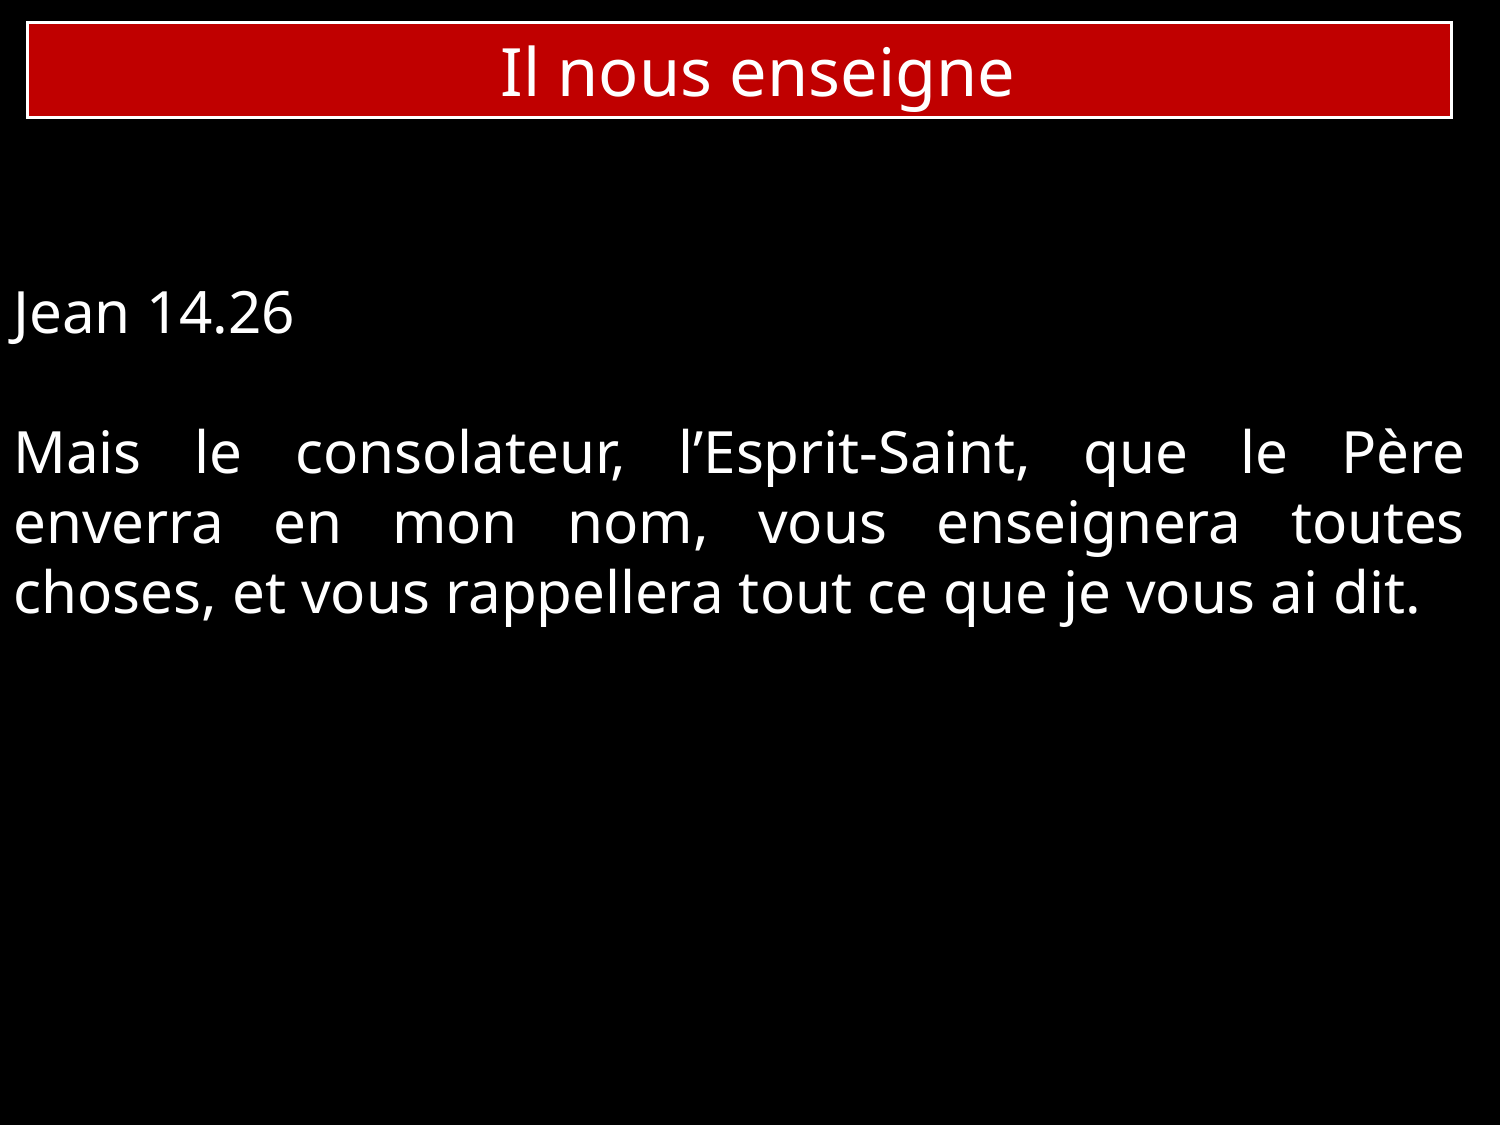

Il nous enseigne
Jean 14.26
Mais le consolateur, l’Esprit-Saint, que le Père enverra en mon nom, vous enseignera toutes choses, et vous rappellera tout ce que je vous ai dit.